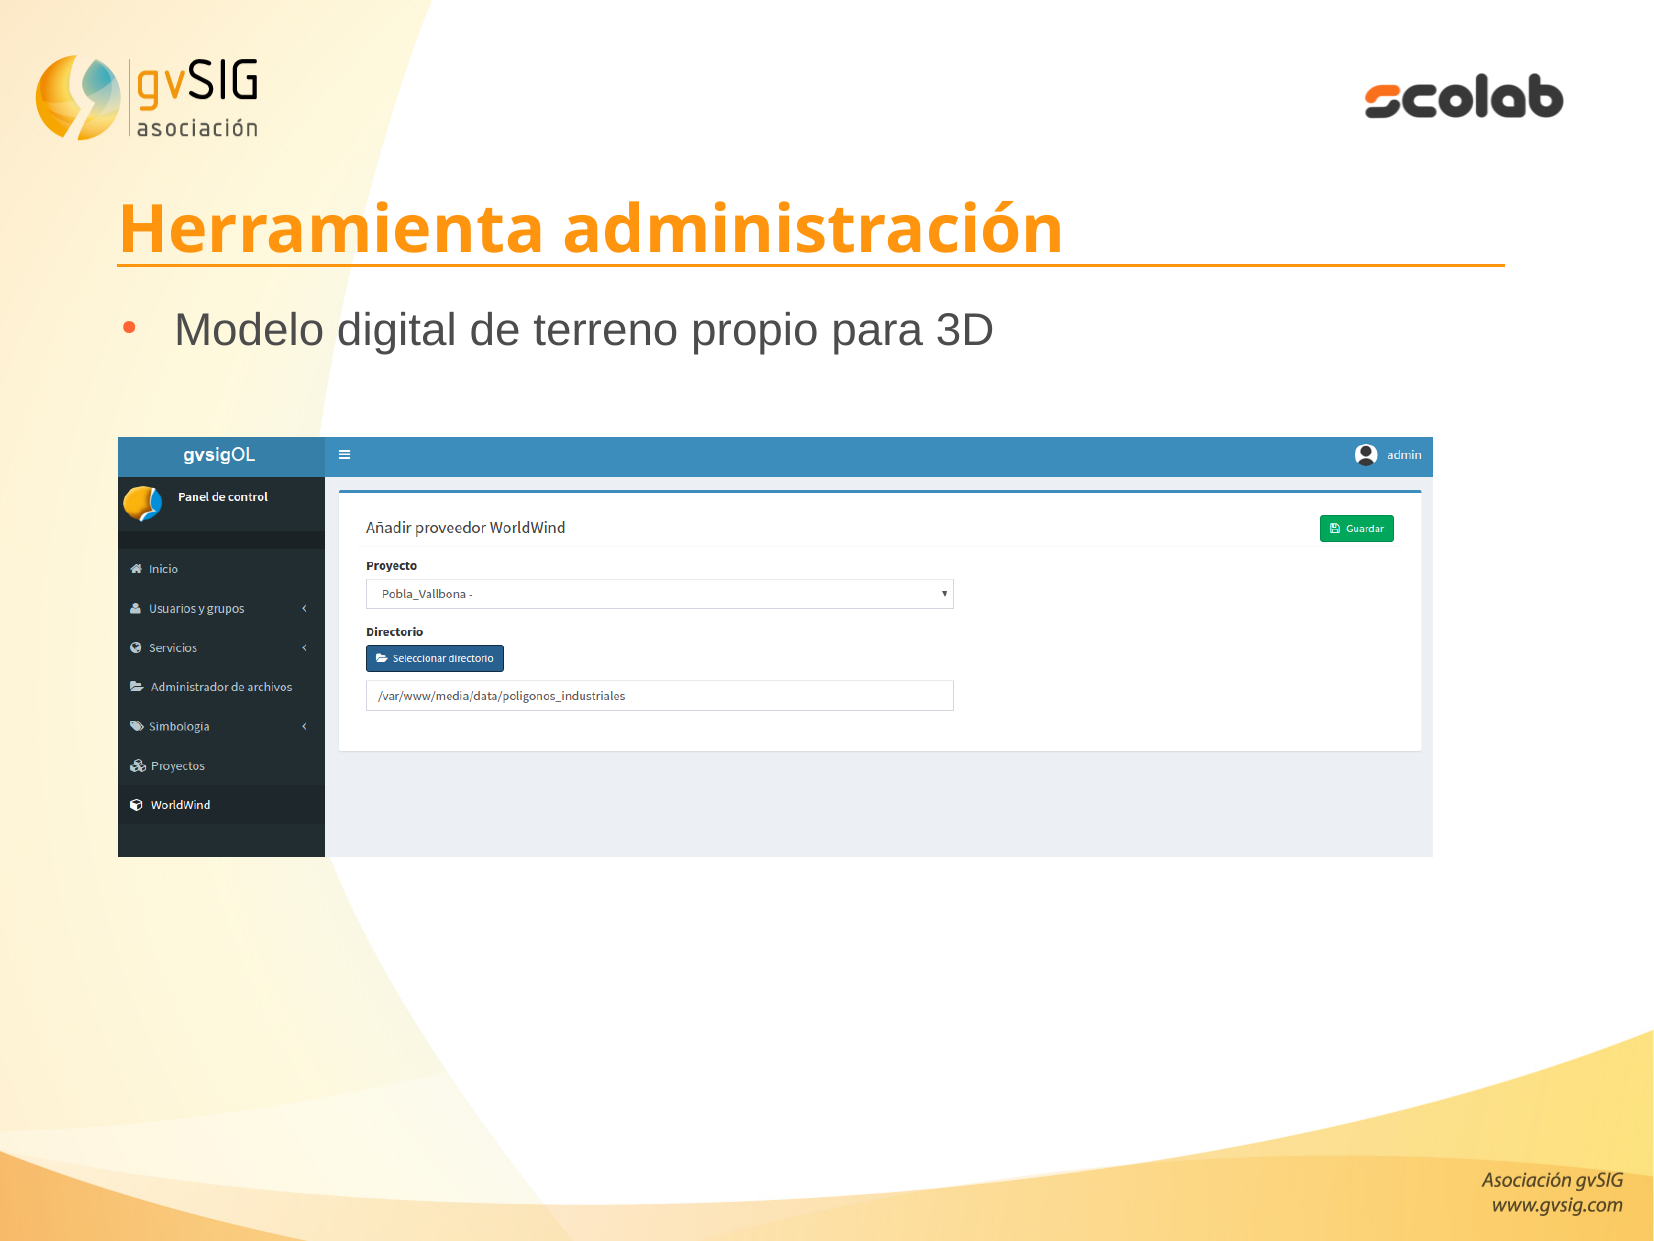

# Herramienta administración
Modelo digital de terreno propio para 3D